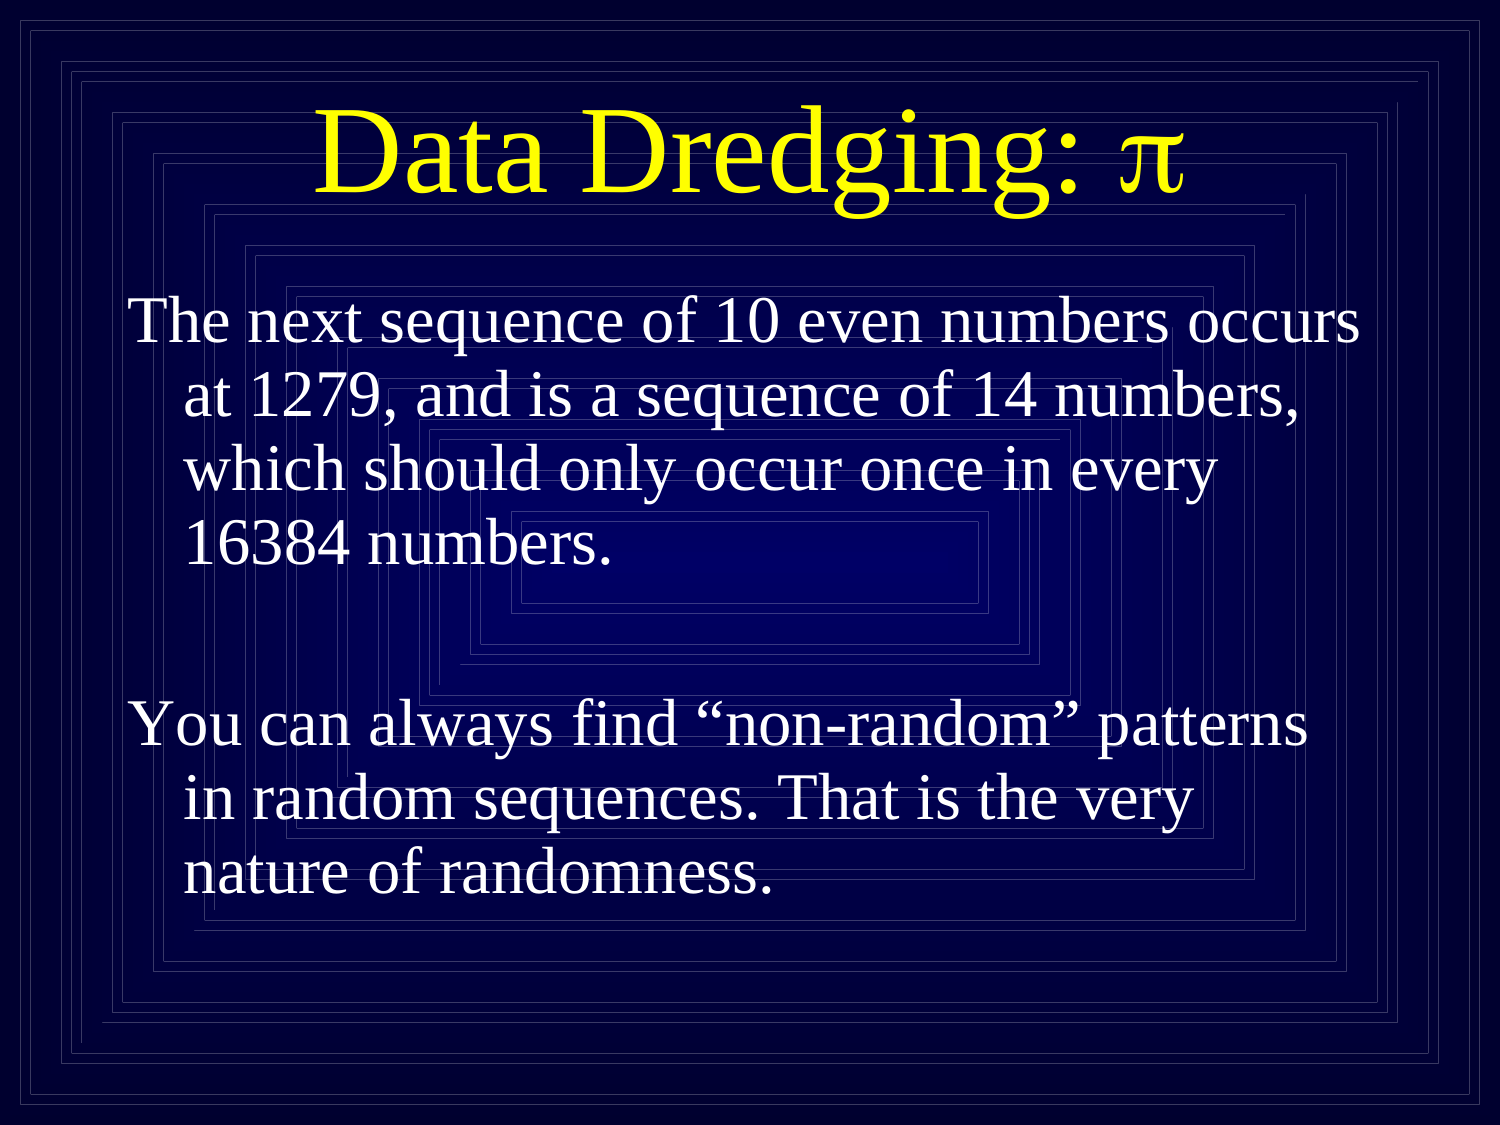

# Data Dredging: 
The next sequence of 10 even numbers occurs at 1279, and is a sequence of 14 numbers, which should only occur once in every 16384 numbers.
You can always find “non-random” patterns in random sequences. That is the very nature of randomness.